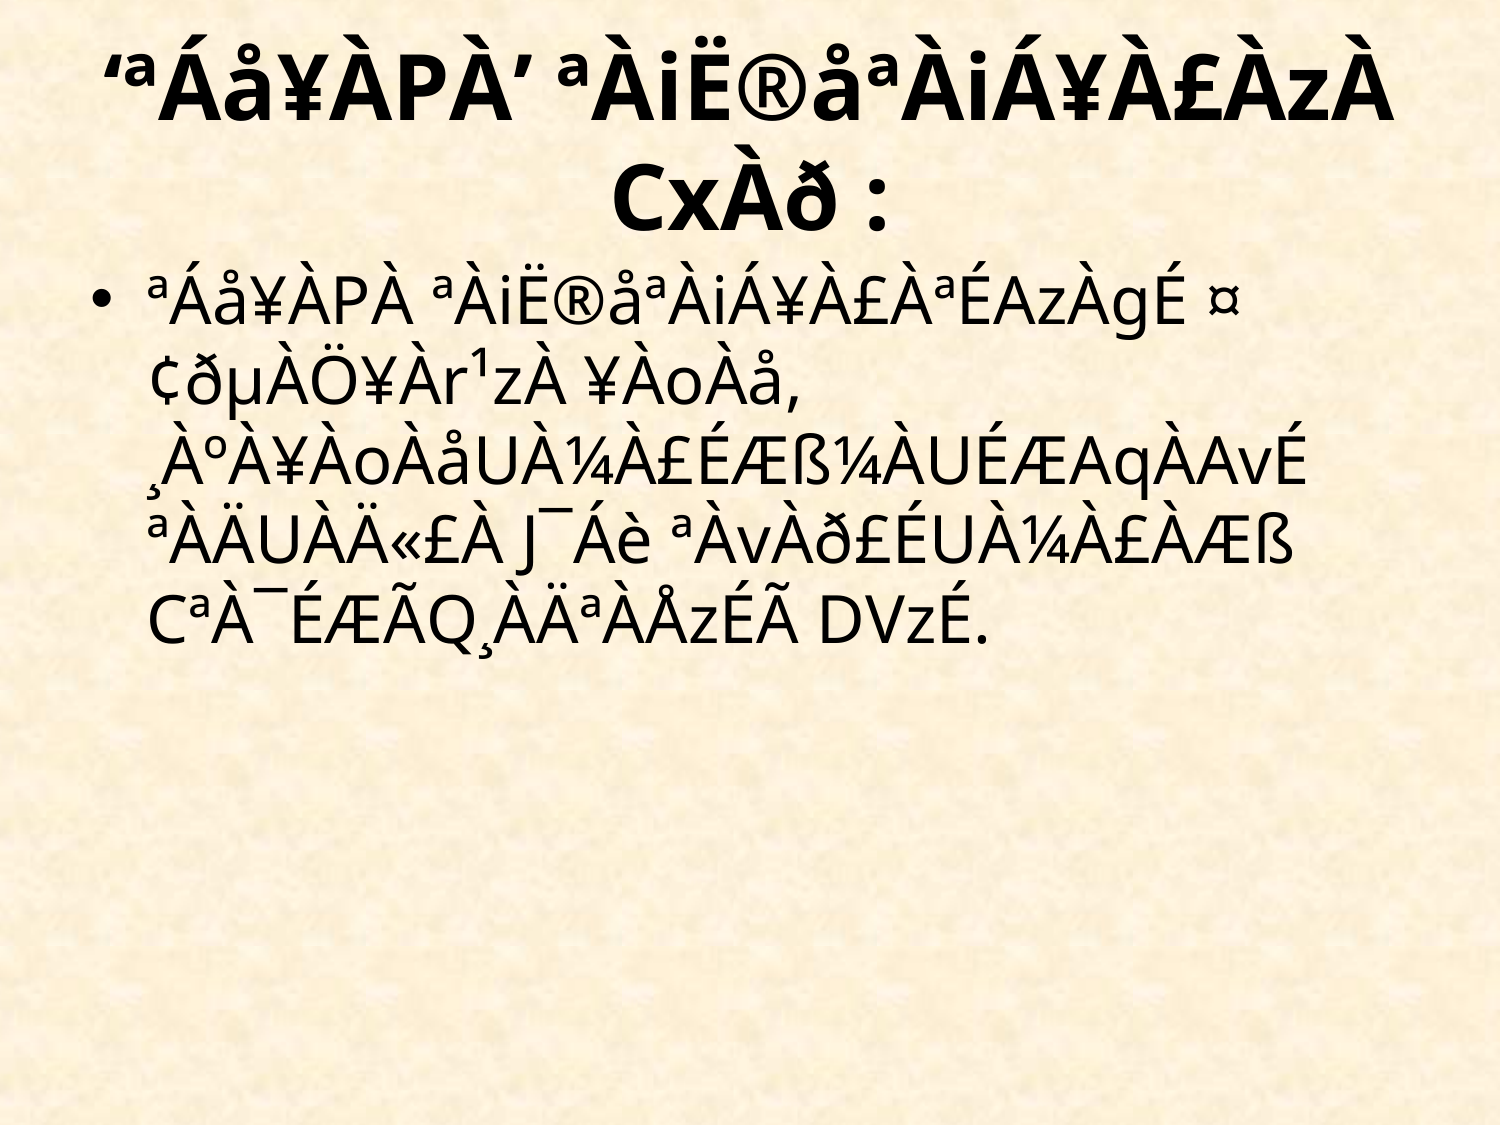

‘ªÁå¥ÀPÀ’ ªÀiË®åªÀiÁ¥À£ÀzÀ CxÀð :
ªÁå¥ÀPÀ ªÀiË®åªÀiÁ¥À£ÀªÉAzÀgÉ ¤¢ðµÀÖ¥Àr¹zÀ ¥ÀoÀå, ¸ÀºÀ¥ÀoÀåUÀ¼À£ÉÆß¼ÀUÉÆAqÀAvÉ ªÀÄUÀÄ«£À J¯Áè ªÀvÀð£ÉUÀ¼À£ÀÆß CªÀ¯ÉÆÃQ¸ÀÄªÀÅzÉÃ DVzÉ.